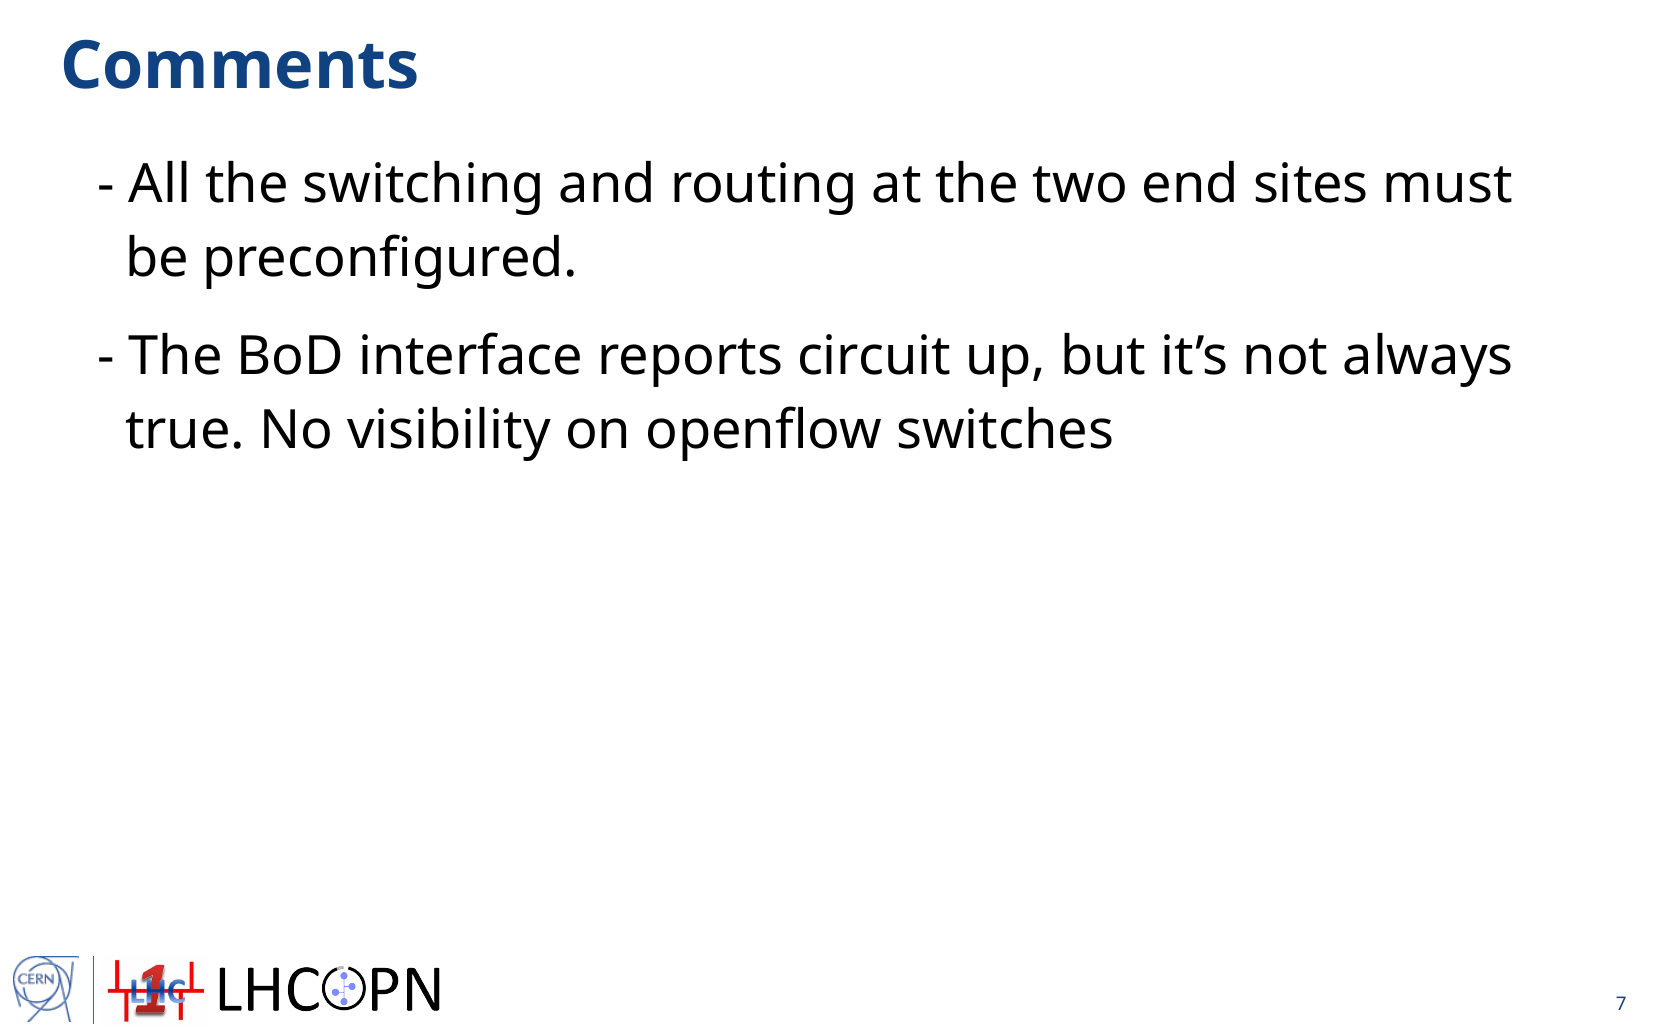

# Comments
- All the switching and routing at the two end sites must be preconfigured.
- The BoD interface reports circuit up, but it’s not always true. No visibility on openflow switches